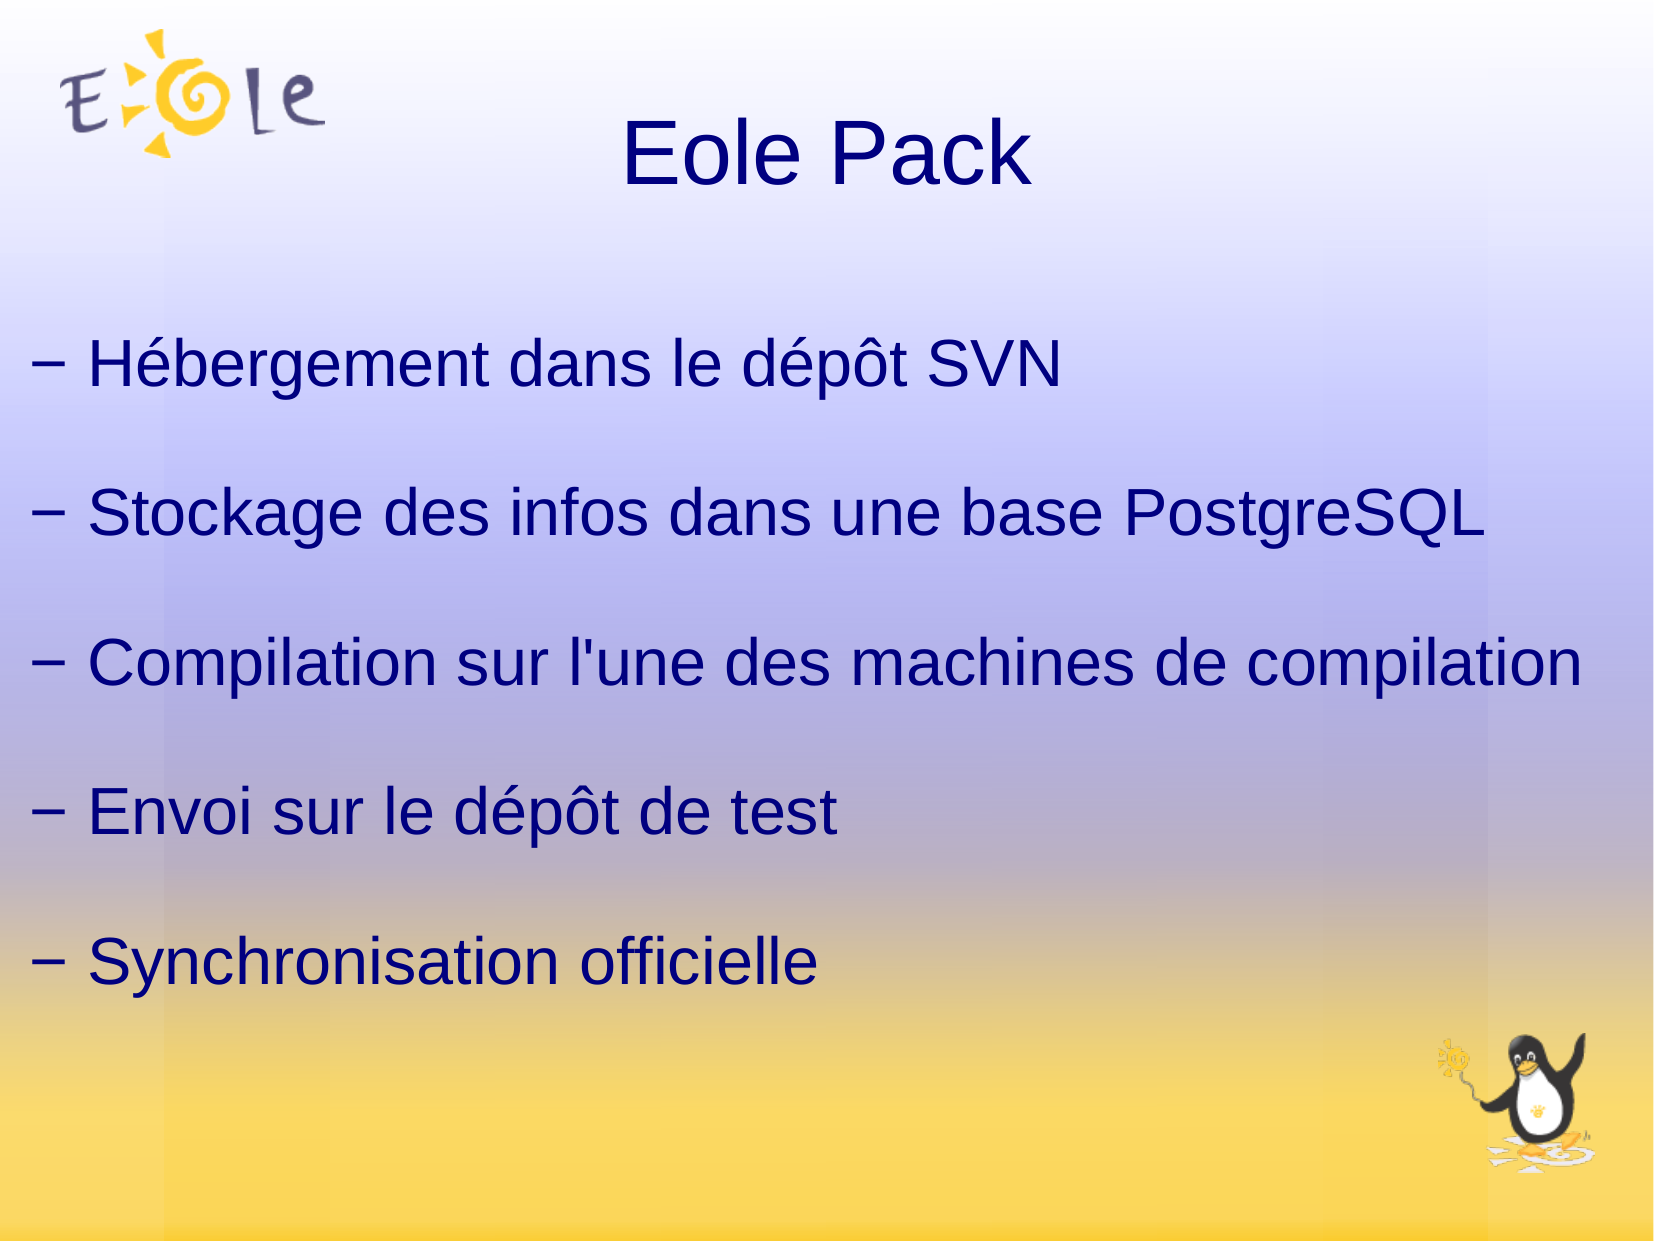

# Eole Pack
− Hébergement dans le dépôt SVN
− Stockage des infos dans une base PostgreSQL
− Compilation sur l'une des machines de compilation
− Envoi sur le dépôt de test
− Synchronisation officielle